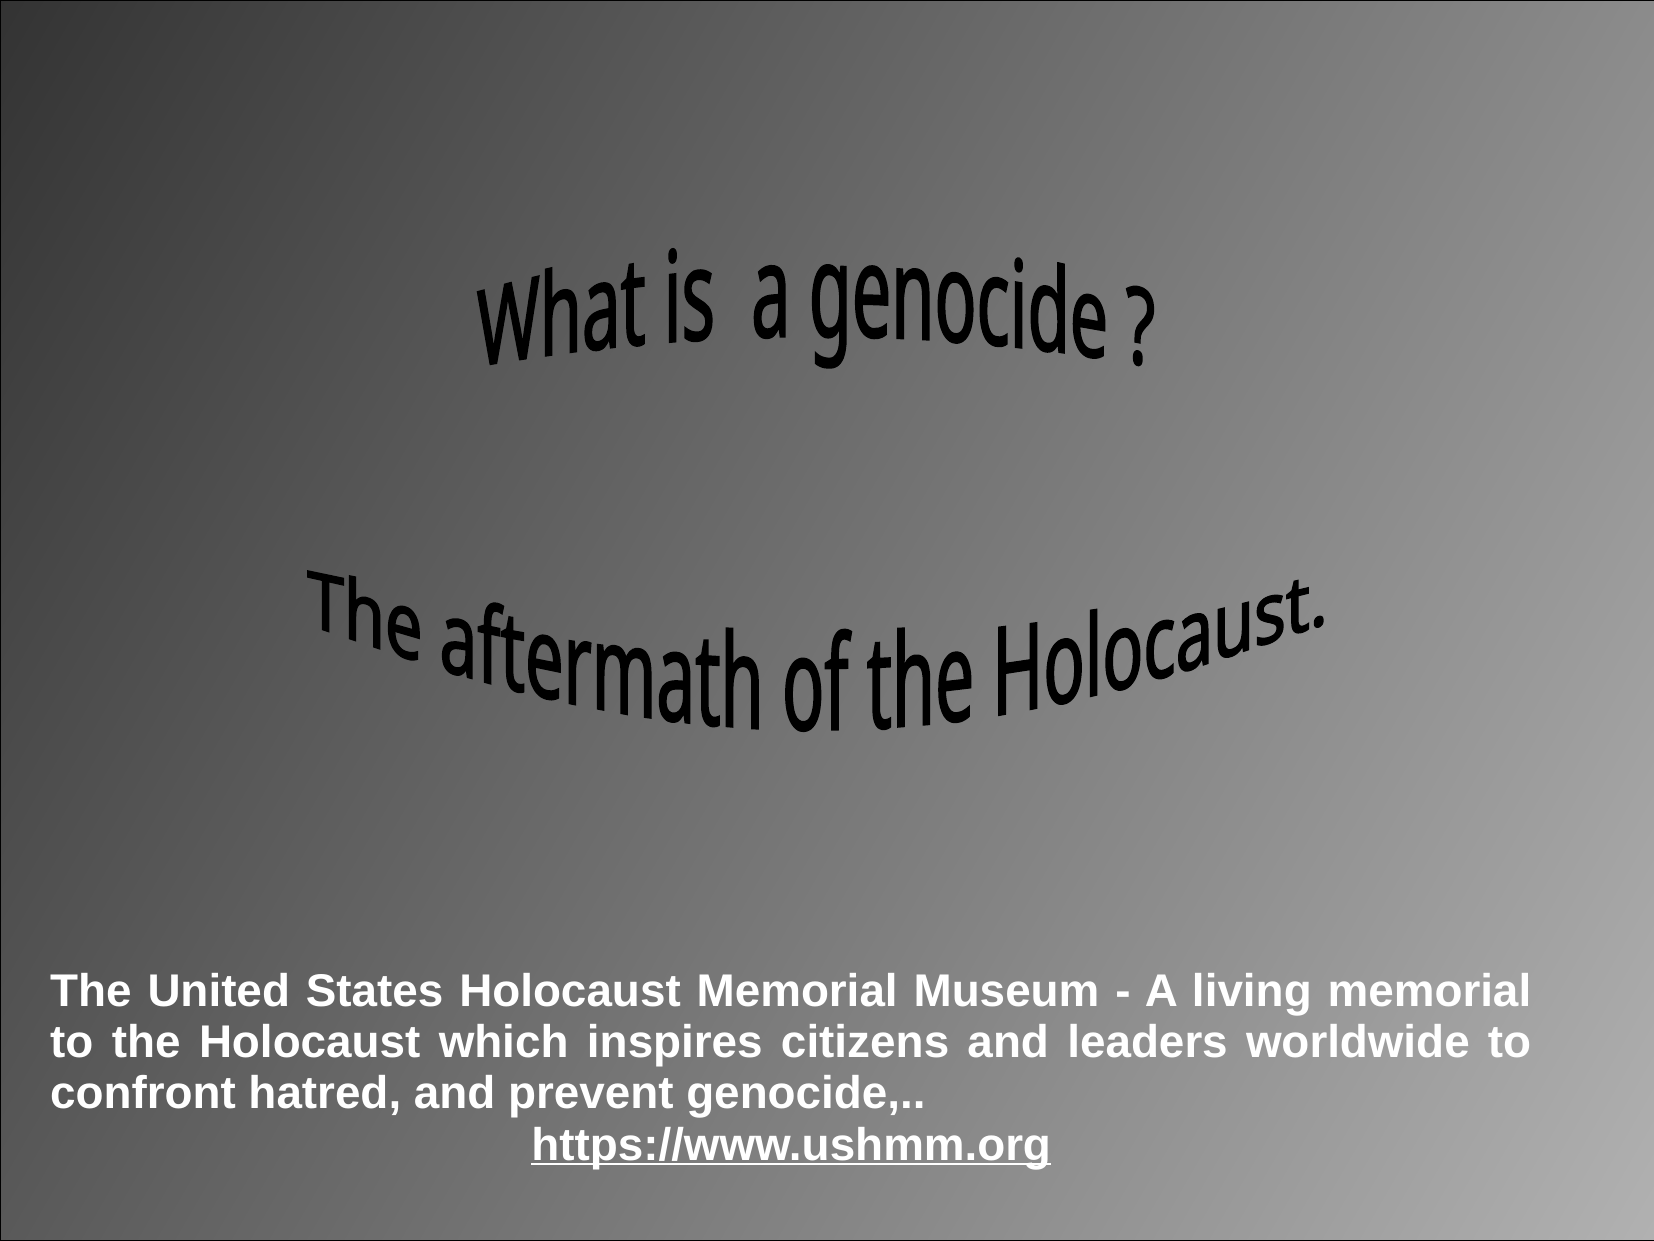

What is a genocide ?
The aftermath of the Holocaust.
The United States Holocaust Memorial Museum - A living memorial to the Holocaust which inspires citizens and leaders worldwide to confront hatred, and prevent genocide,..
https://www.ushmm.org